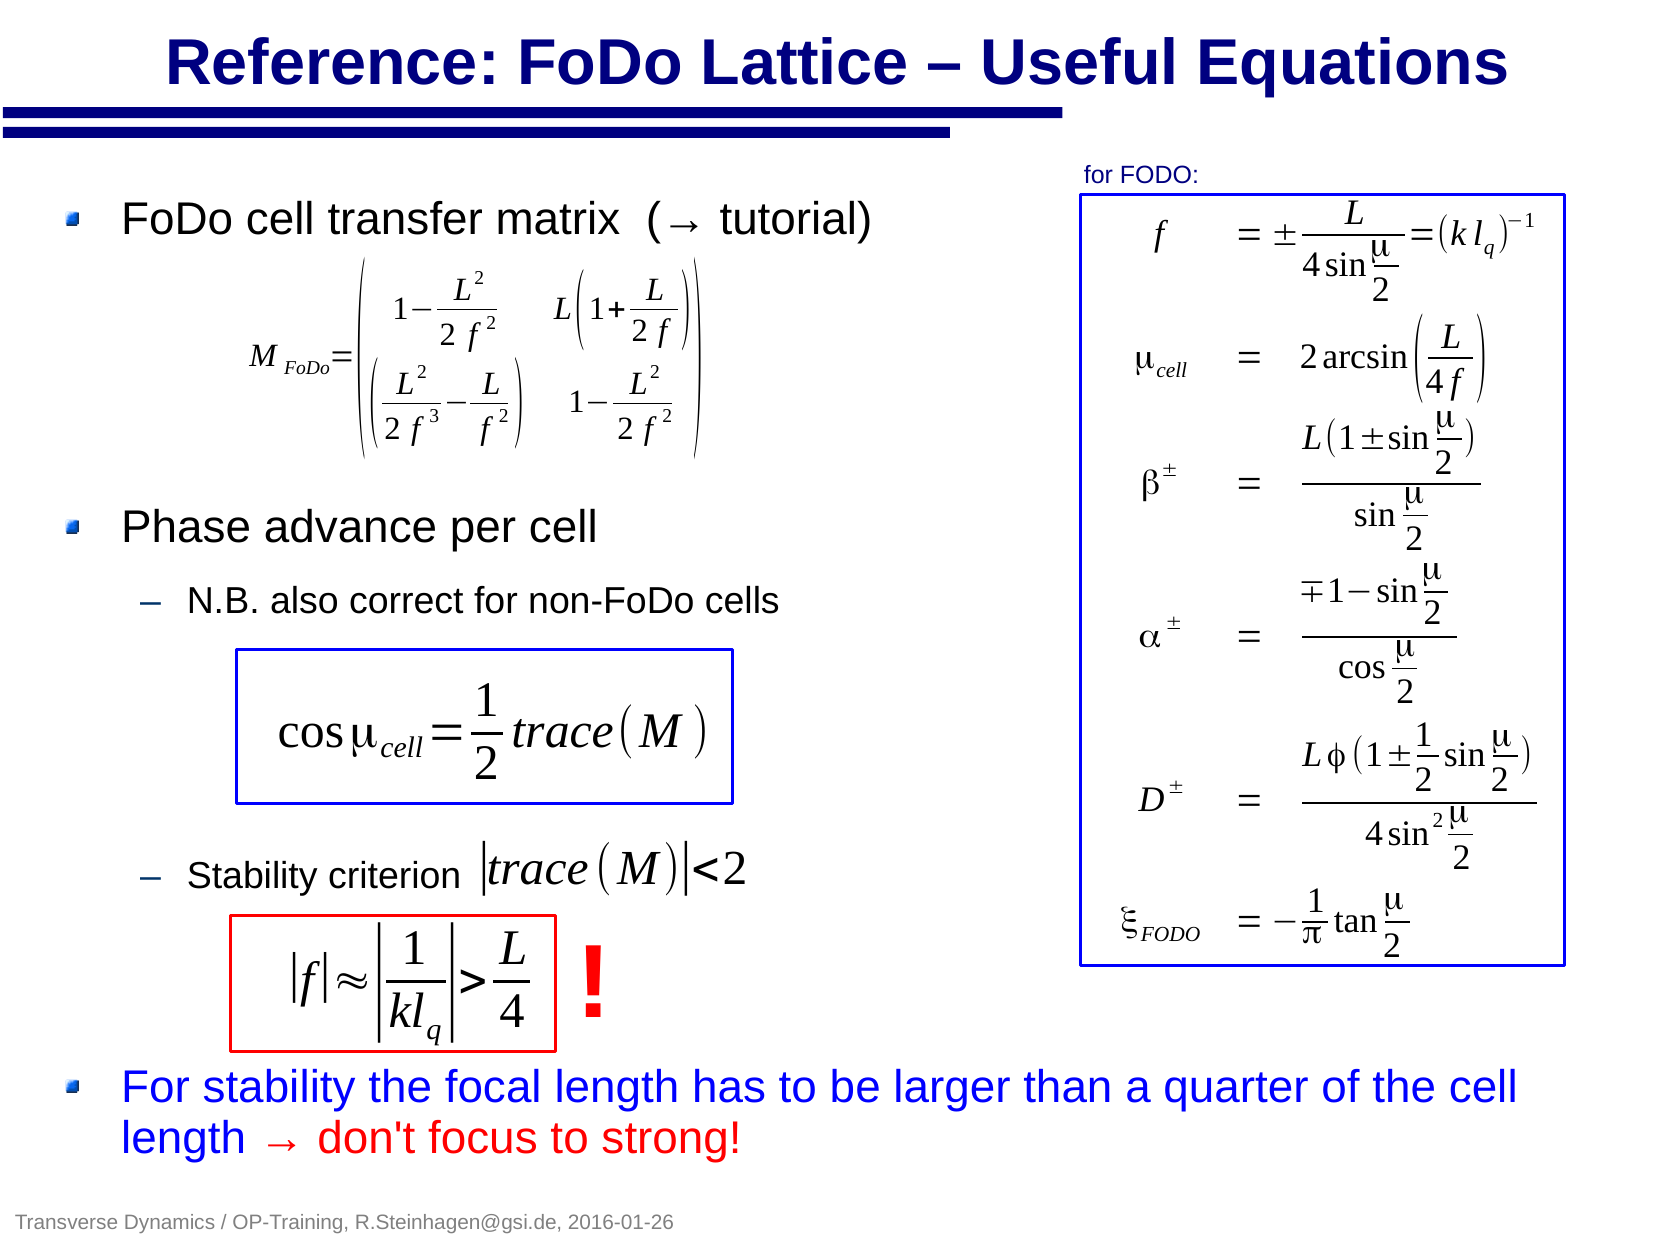

# Reference: FoDo Lattice – Useful Equations
for FODO:
FoDo cell transfer matrix (→ tutorial)
Phase advance per cell
N.B. also correct for non-FoDo cells
Stability criterion
For stability the focal length has to be larger than a quarter of the cell length → don't focus to strong!
!